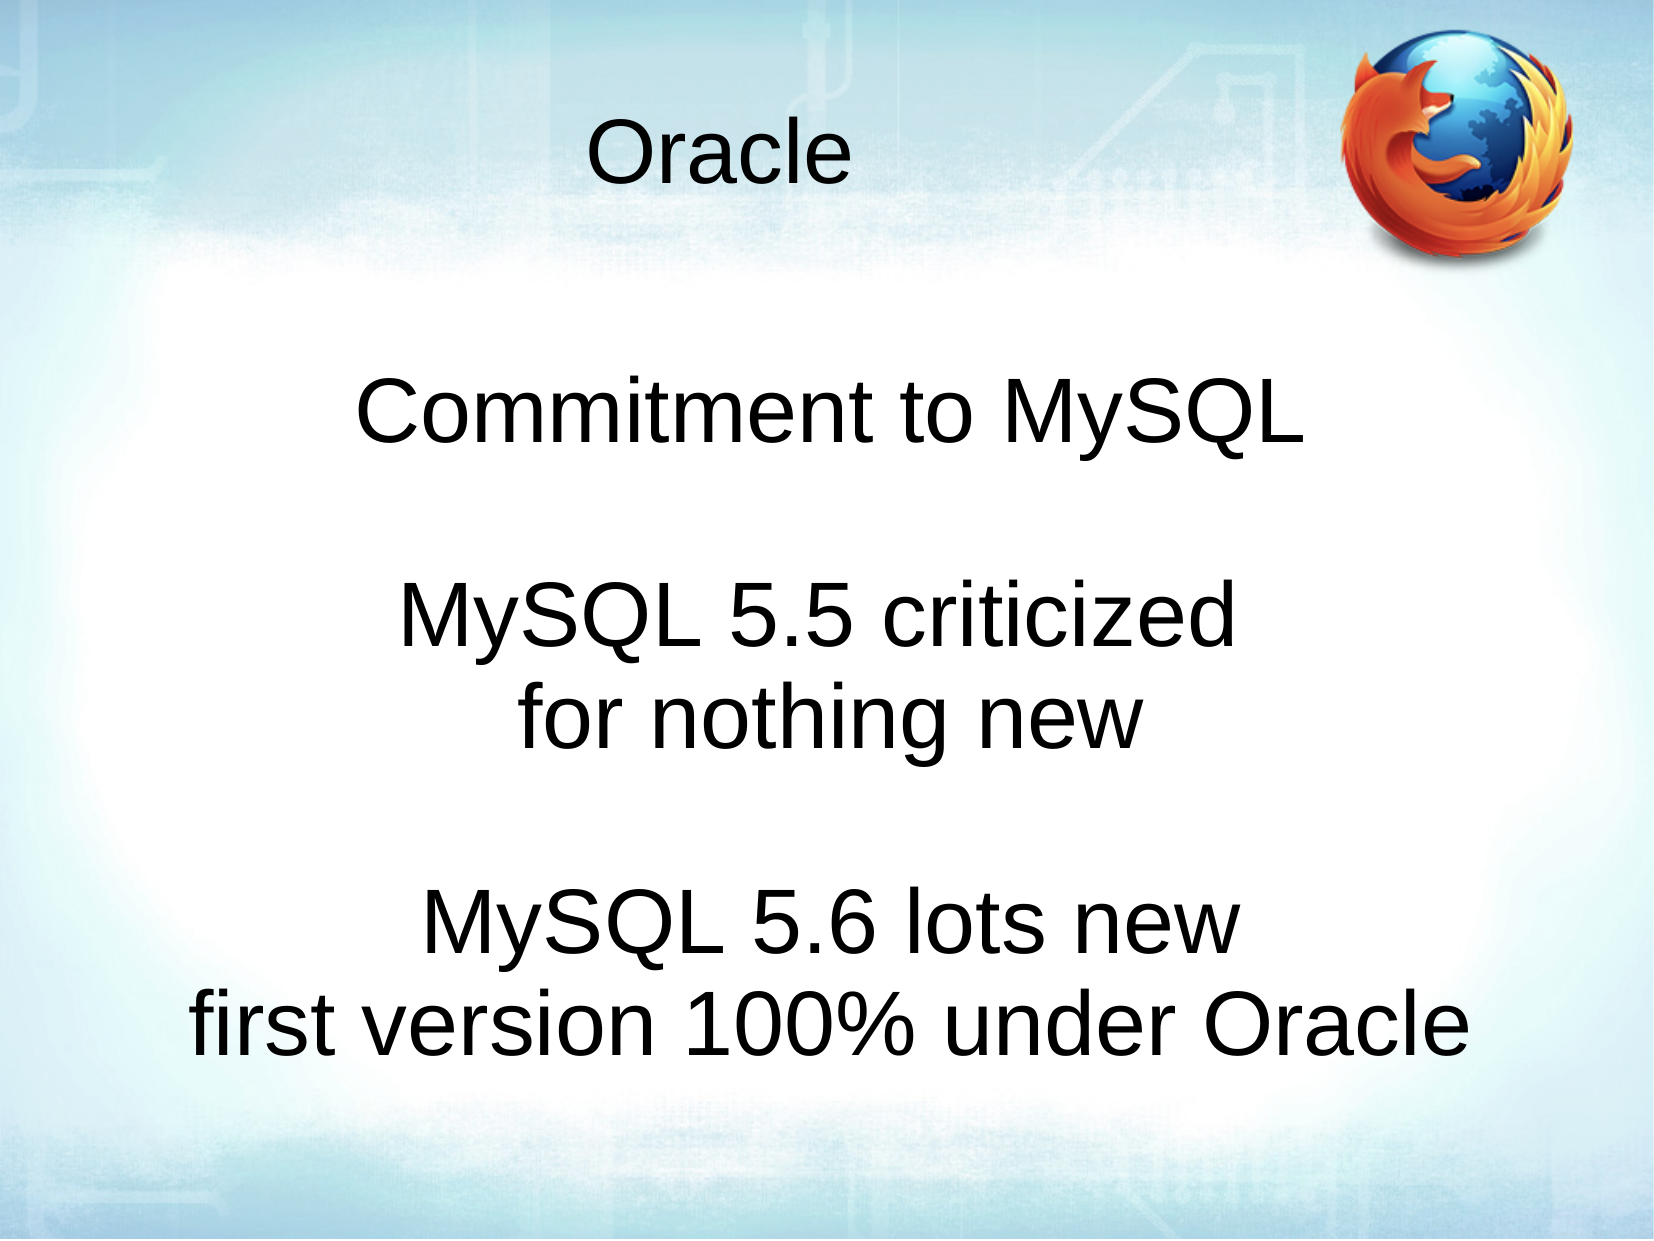

# Oracle
Commitment to MySQL
MySQL 5.5 criticized
for nothing new
MySQL 5.6 lots new
first version 100% under Oracle